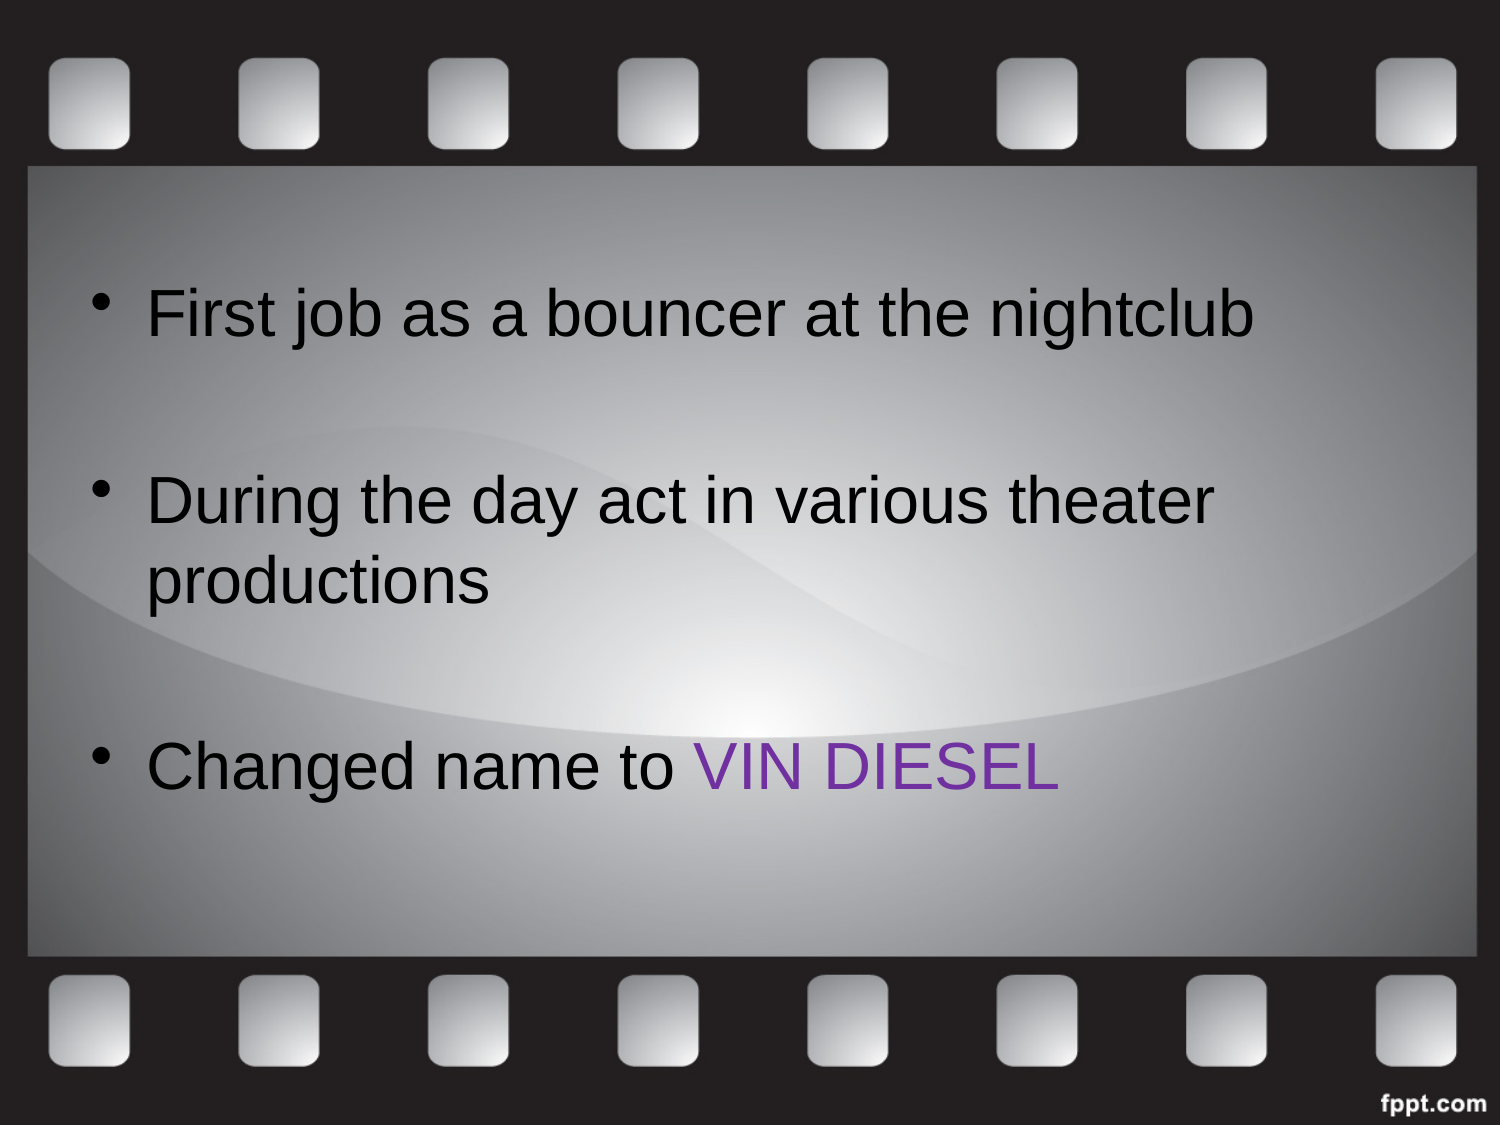

# First job as a bouncer at the nightclub
During the day act in various theater productions
Changed name to VIN DIESEL